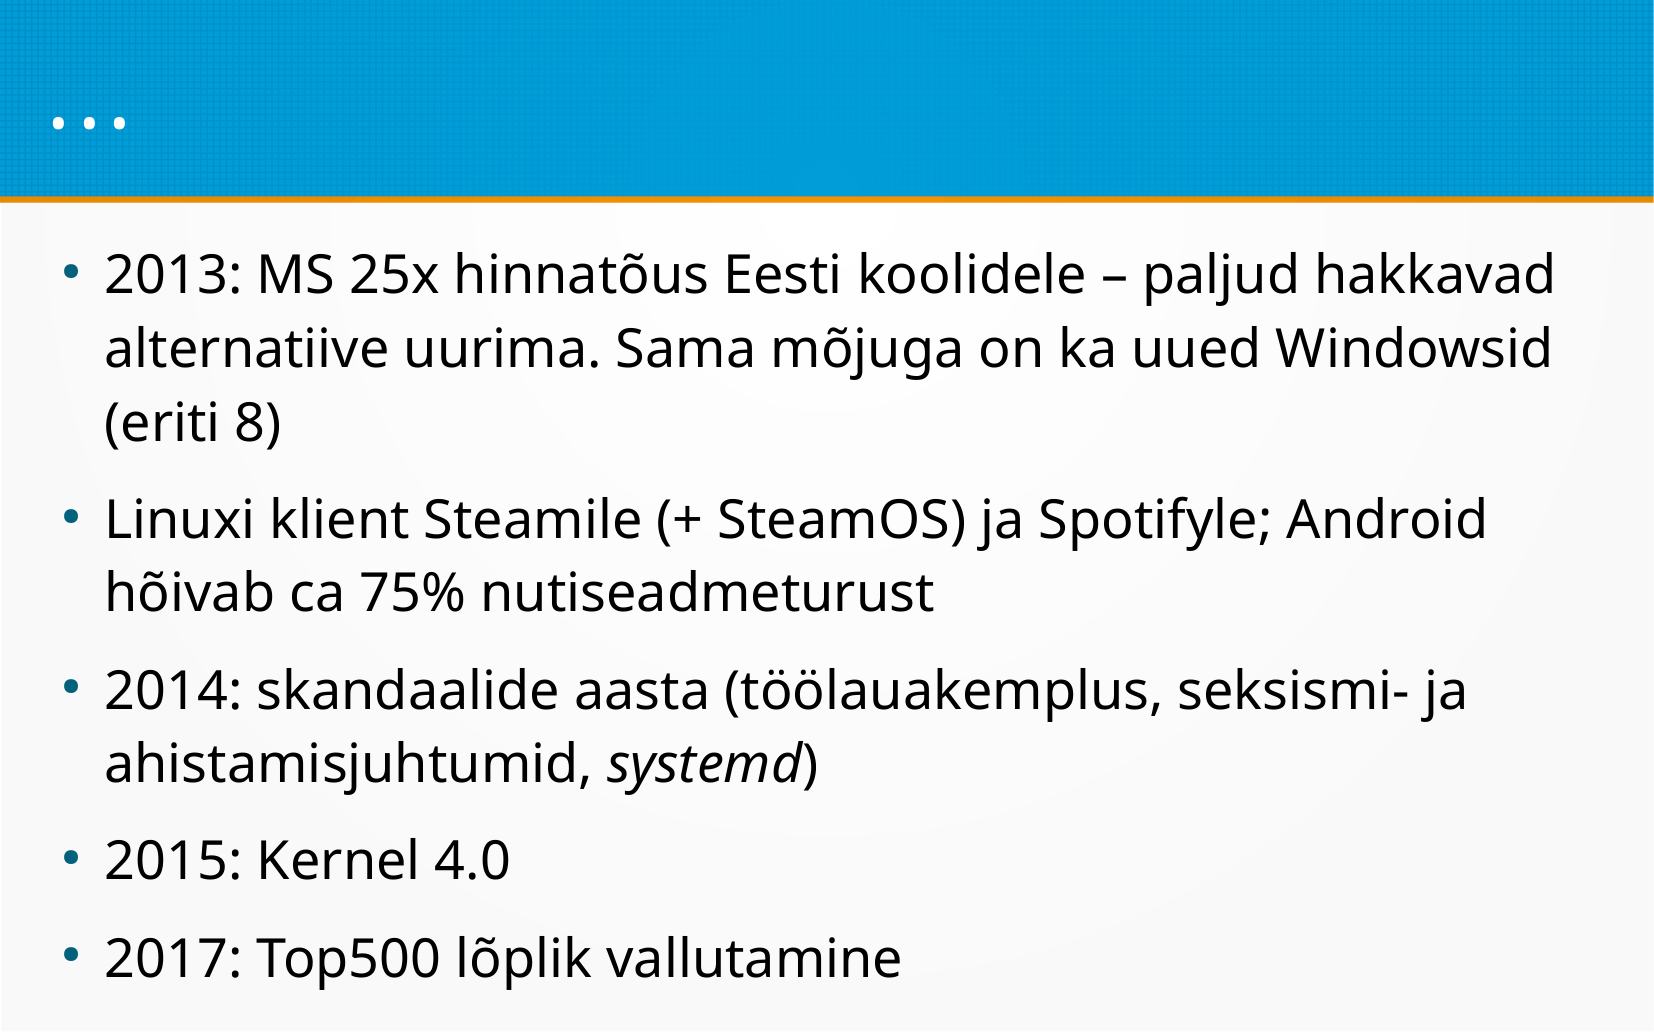

# ...
2013: MS 25x hinnatõus Eesti koolidele – paljud hakkavad alternatiive uurima. Sama mõjuga on ka uued Windowsid (eriti 8)
Linuxi klient Steamile (+ SteamOS) ja Spotifyle; Android hõivab ca 75% nutiseadmeturust
2014: skandaalide aasta (töölauakemplus, seksismi- ja ahistamisjuhtumid, systemd)
2015: Kernel 4.0
2017: Top500 lõplik vallutamine